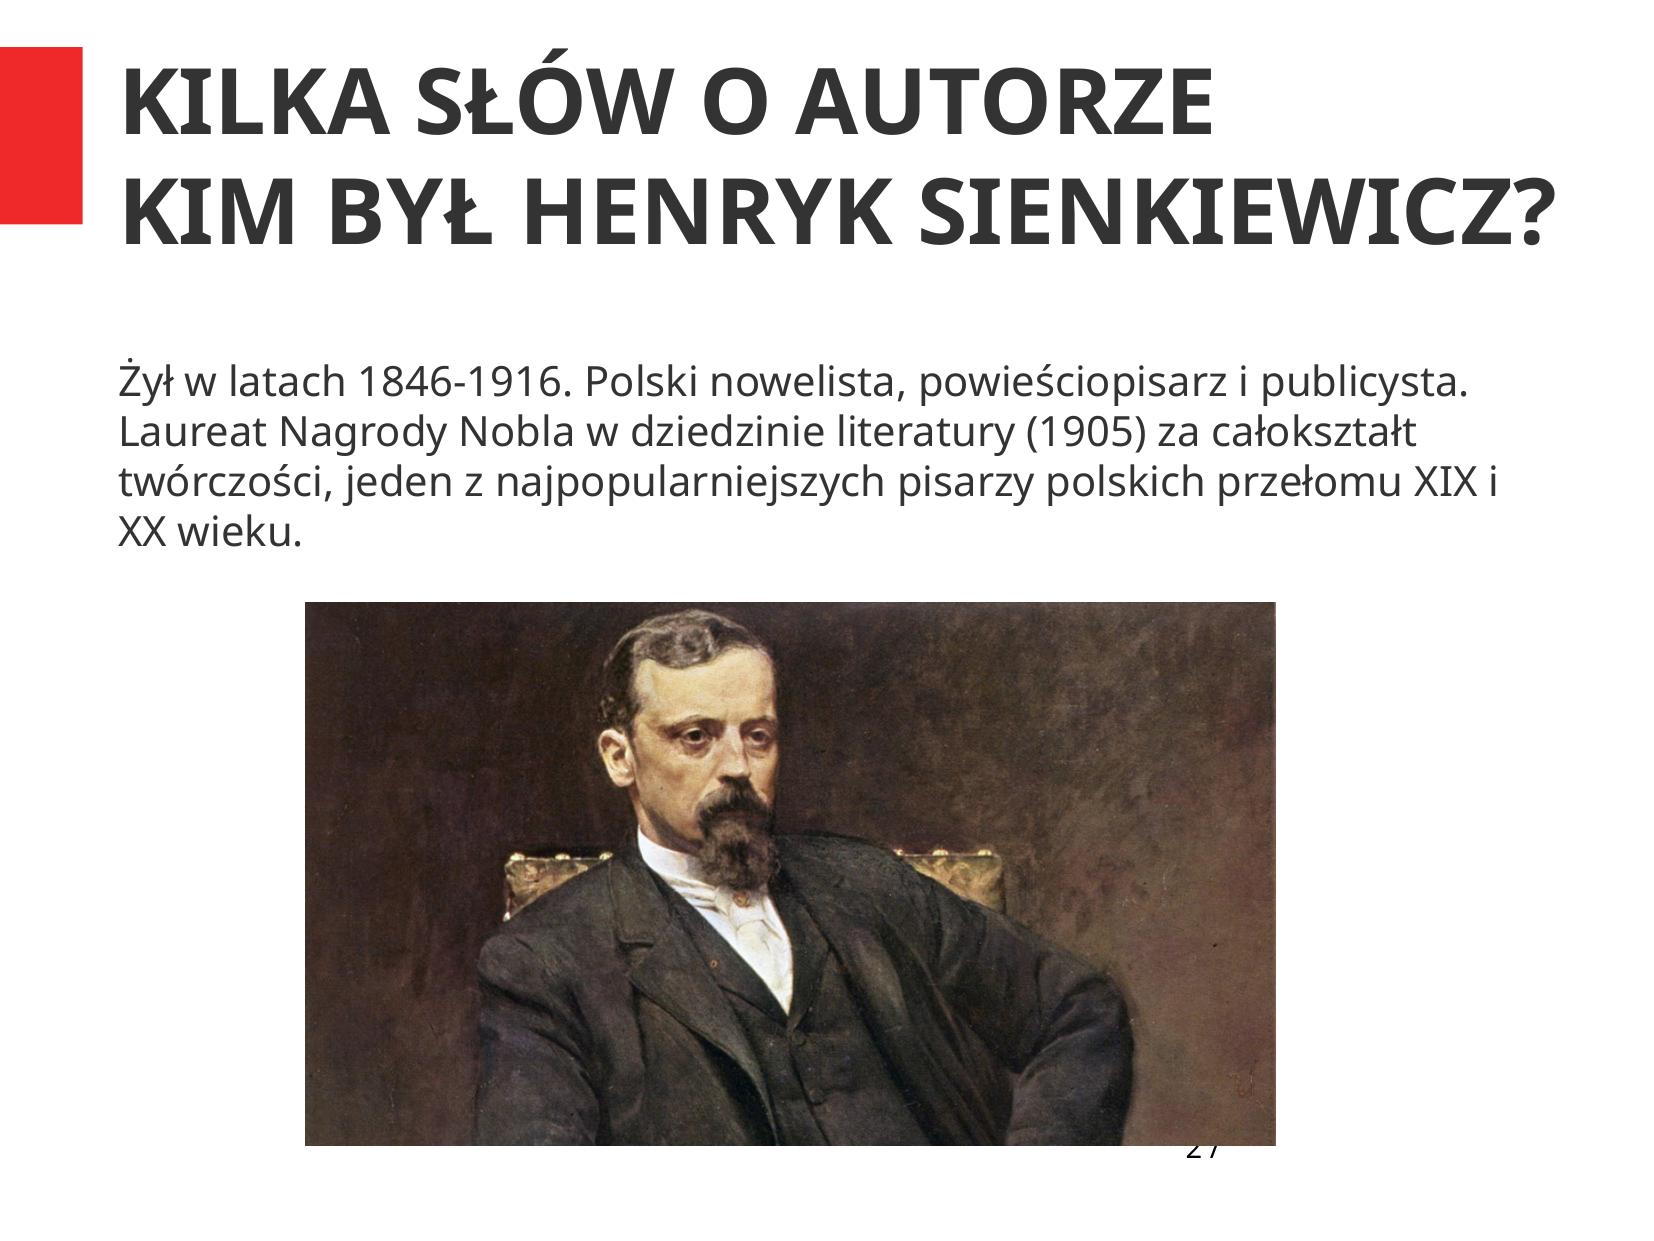

# KILKA SŁÓW O AUTORZE KIM BYŁ HENRYK SIENKIEWICZ?
Żył w latach 1846-1916. Polski nowelista, powieściopisarz i publicysta. Laureat Nagrody Nobla w dziedzinie literatury (1905) za całokształt twórczości, jeden z najpopularniejszych pisarzy polskich przełomu XIX i XX wieku.